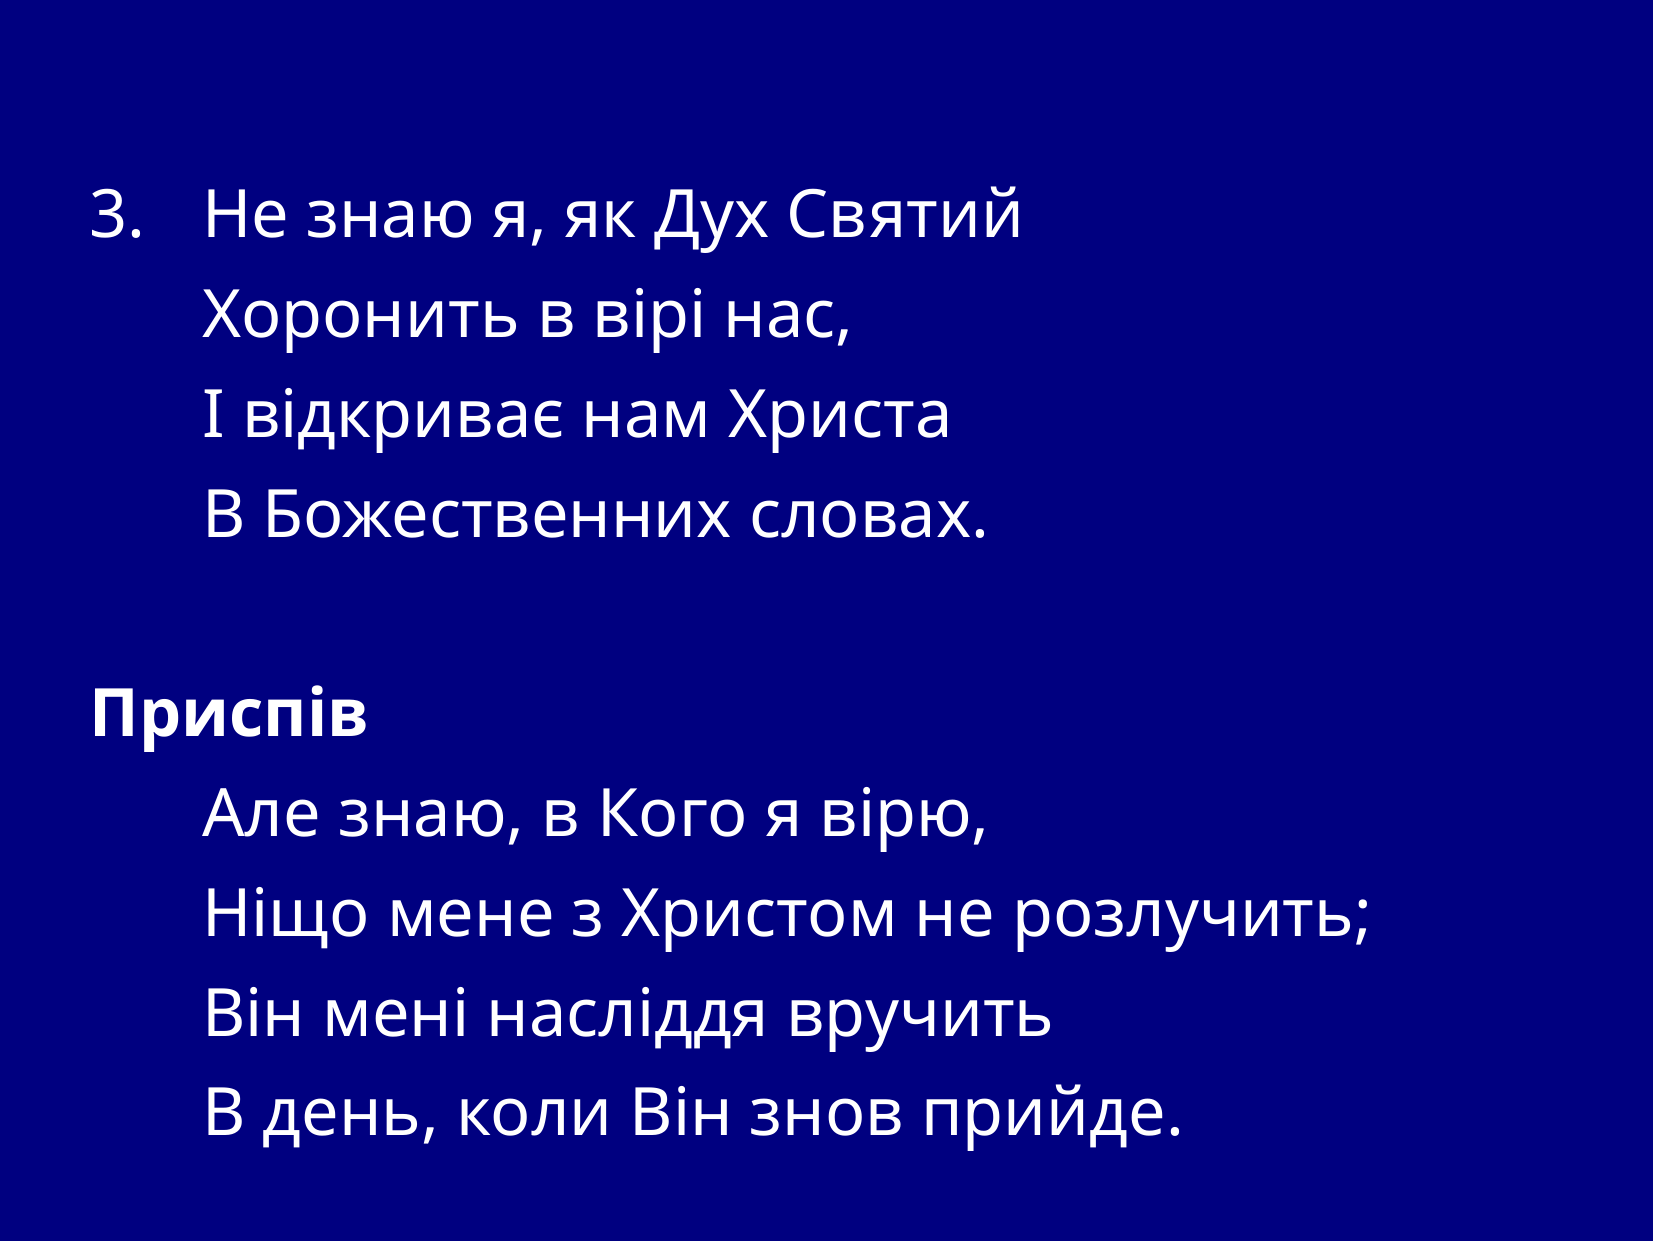

3.	Не знаю я, як Дух Святий
	Хоронить в вірі нас,
	І відкриває нам Христа
	В Божественних словах.
Приспів
	Але знаю, в Кого я вірю,
	Ніщо мене з Христом не розлучить;
	Він мені насліддя вручить
	В день, коли Він знов прийде.